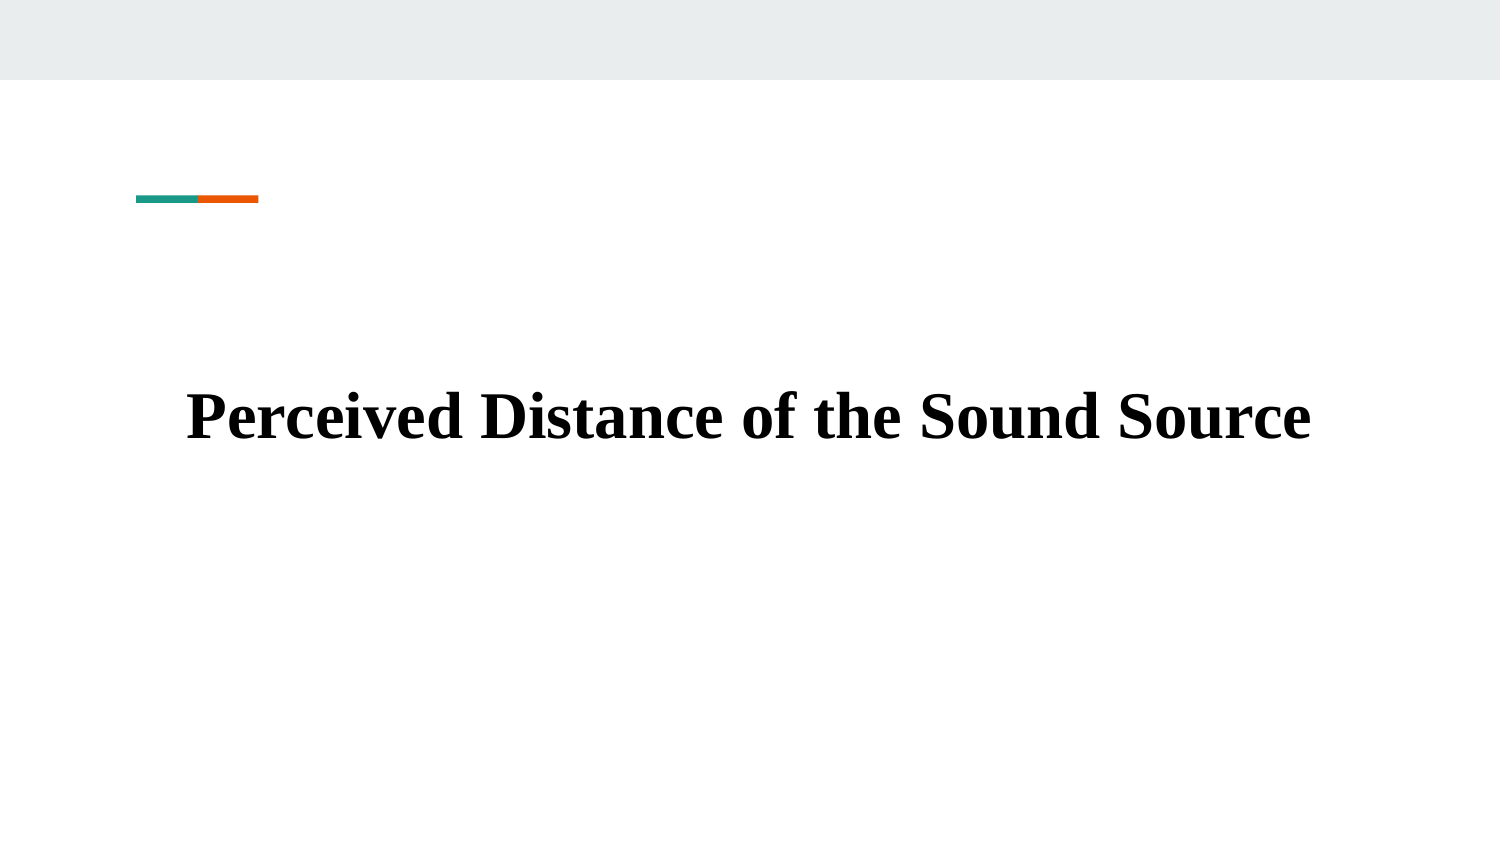

# Perceived Distance of the Sound Source